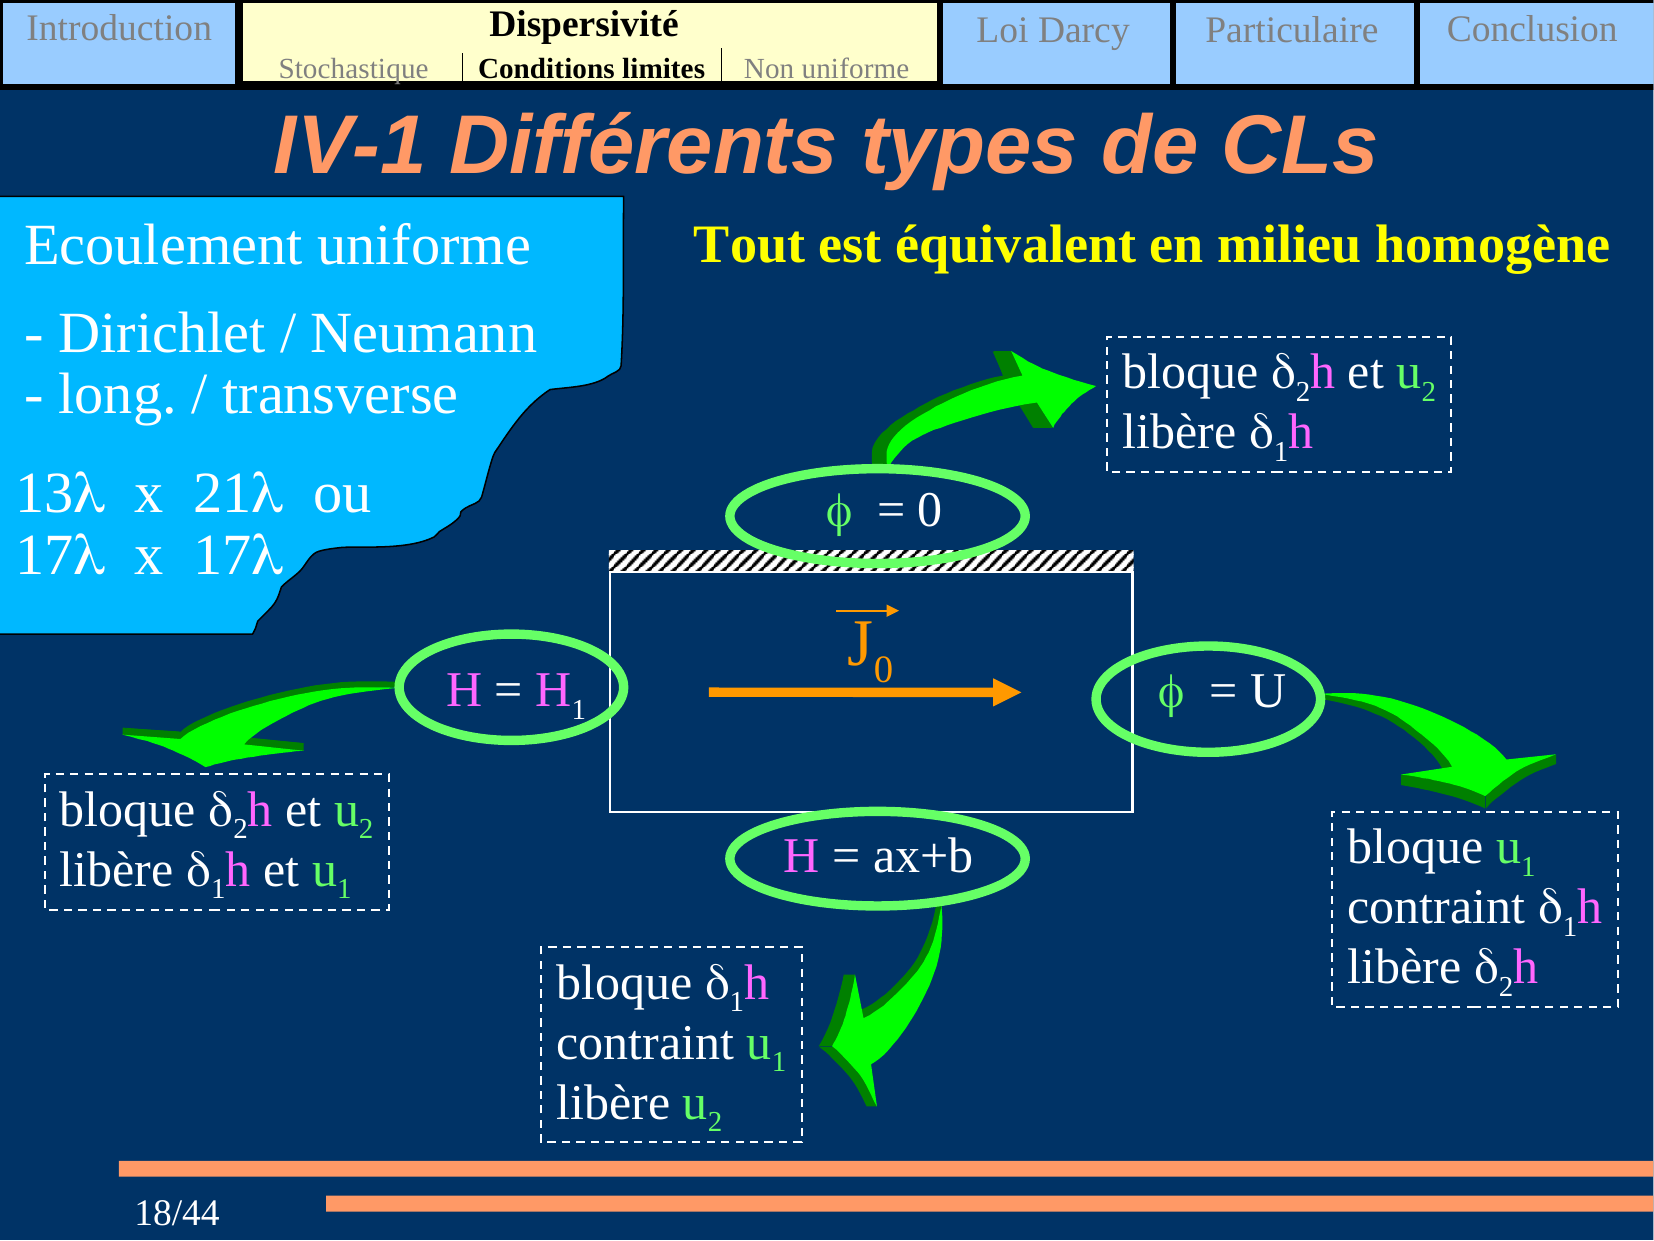

Dispersivité
Introduction
Conclusion
Loi Darcy
Particulaire
Stochastique
Conditions limites
Non uniforme
# IV-1 Différents types de CLs
Tout est équivalent en milieu homogène
Ecoulement uniforme
- Dirichlet / Neumann
- long. / transverse
bloque 2h et u2
libère 1h
xou
x
= 0
H = H1
= U
H = ax+b
J0
bloque 2h et u2
libère 1h et u1
bloque u1
contraint 1h
libère 2h
bloque 1h
contraint u1
libère u